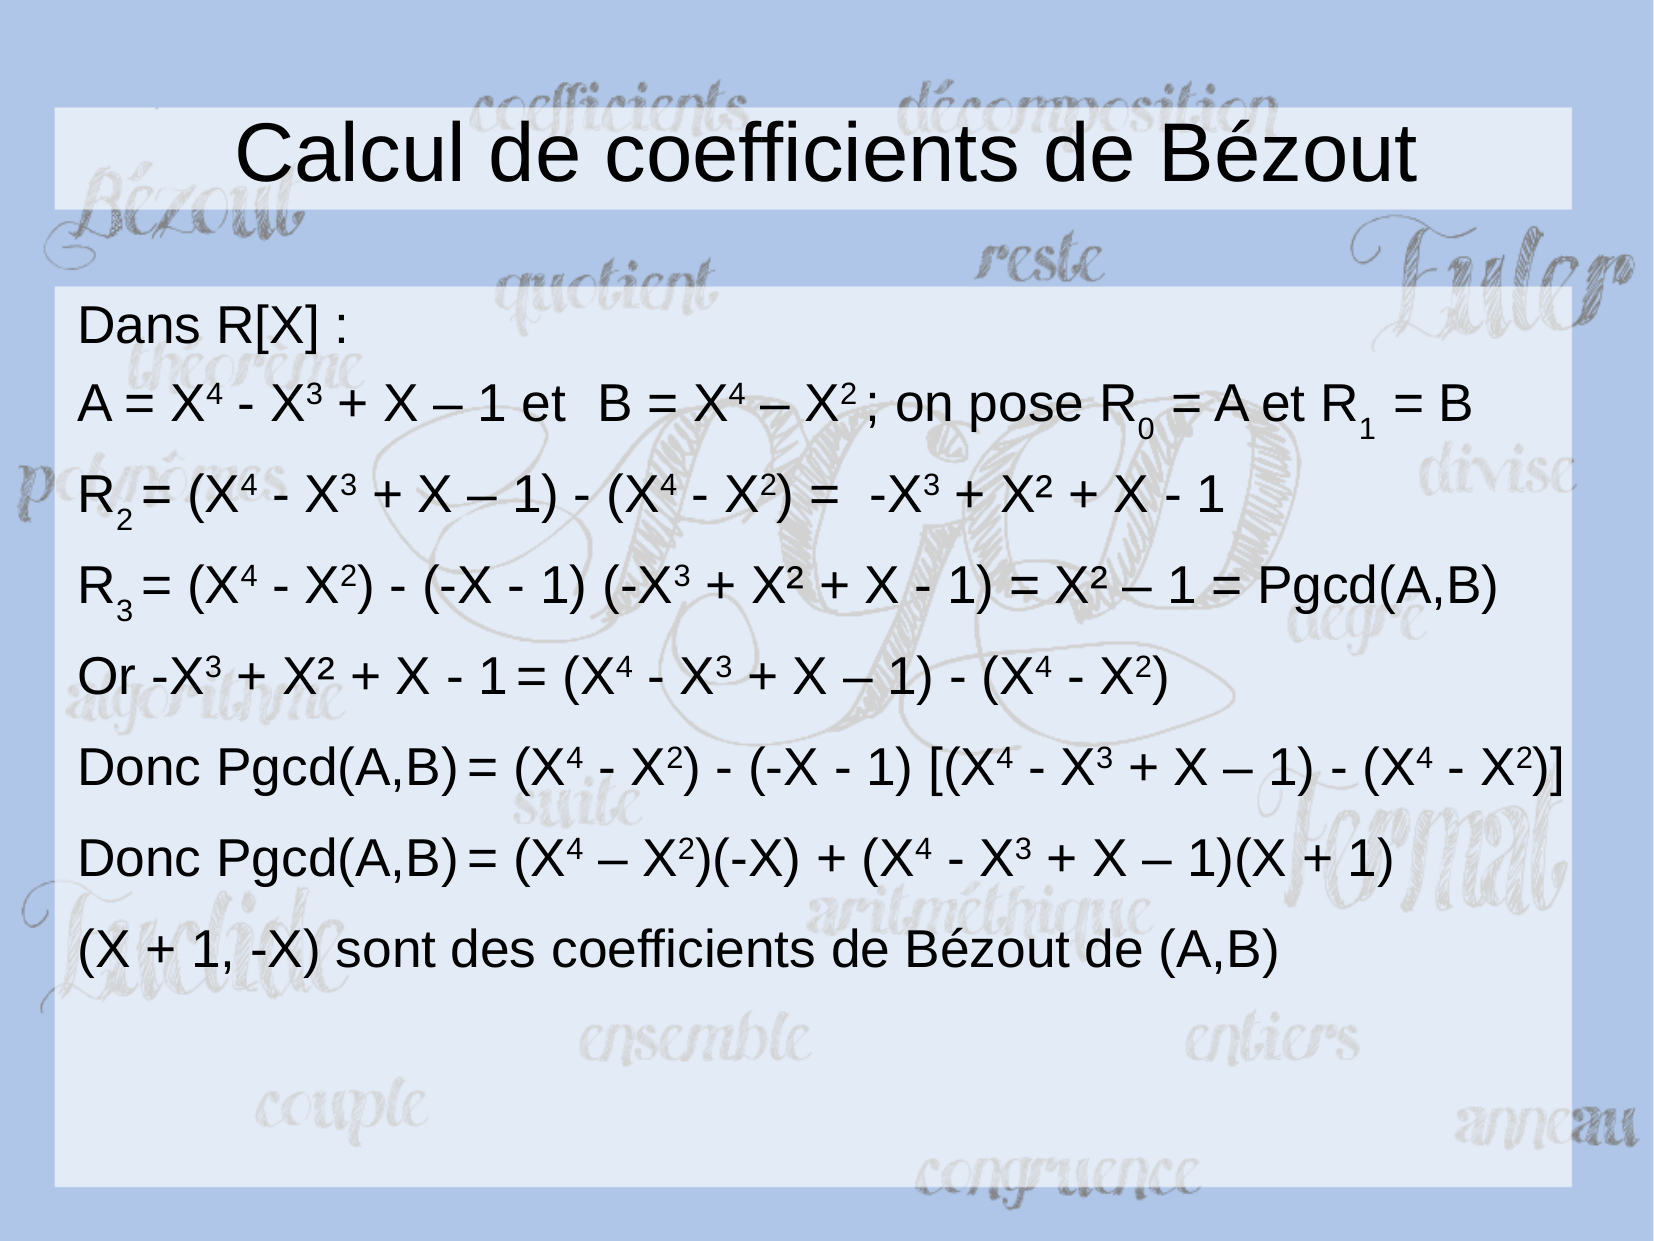

# Calcul de coefficients de Bézout
Dans R[X] :
A = X4 - X3 + X – 1 et	B = X4 – X2 ; on pose R0 = A et R1 = B
R2 = (X4 - X3 + X – 1) - (X4 - X2) = -X3 + X² + X - 1
R3 = (X4 - X2) - (-X - 1) (-X3 + X² + X - 1) = X² – 1 = Pgcd(A,B)
Or -X3 + X² + X - 1 = (X4 - X3 + X – 1) - (X4 - X2)
Donc Pgcd(A,B) = (X4 - X2) - (-X - 1) [(X4 - X3 + X – 1) - (X4 - X2)]
Donc Pgcd(A,B) = (X4 – X2)(-X) + (X4 - X3 + X – 1)(X + 1)
(X + 1, -X) sont des coefficients de Bézout de (A,B)